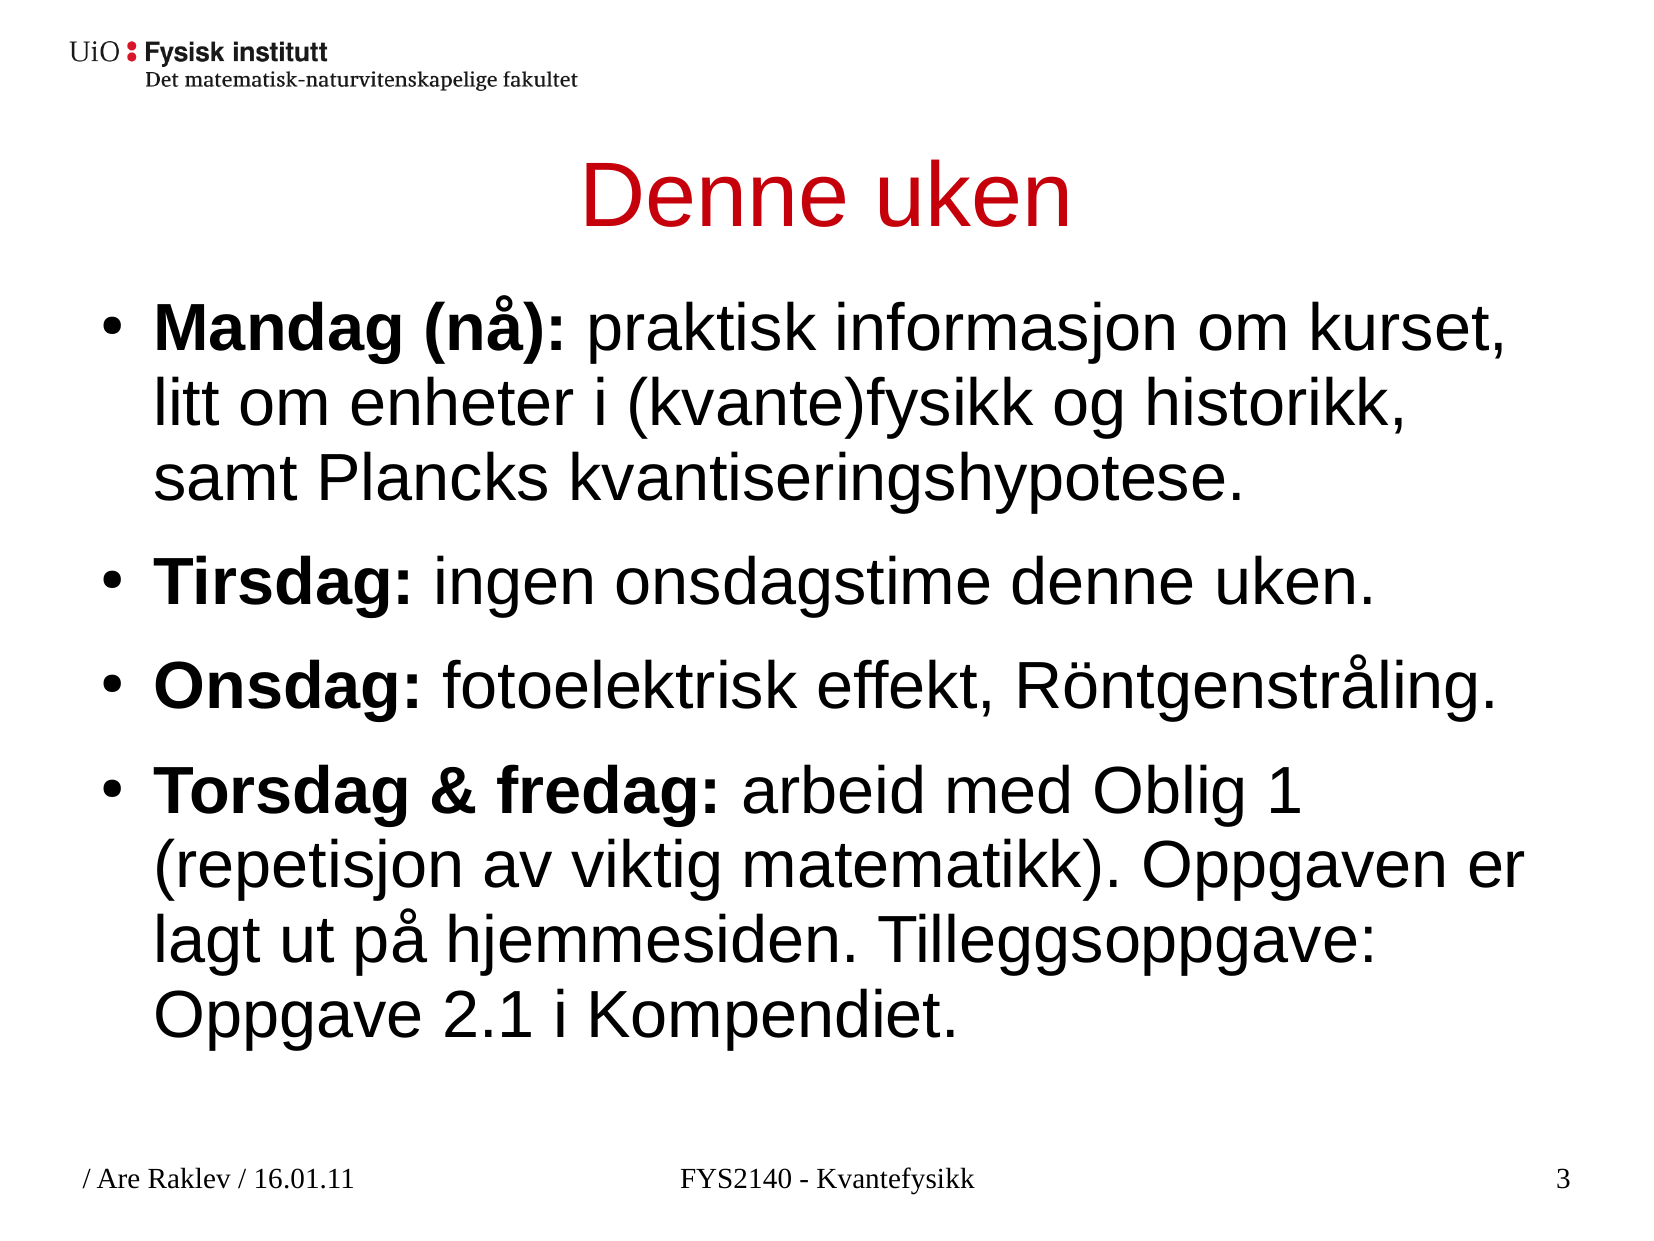

# Denne uken
Mandag (nå): praktisk informasjon om kurset, litt om enheter i (kvante)fysikk og historikk, samt Plancks kvantiseringshypotese.
Tirsdag: ingen onsdagstime denne uken.
Onsdag: fotoelektrisk effekt, Röntgenstråling.
Torsdag & fredag: arbeid med Oblig 1 (repetisjon av viktig matematikk). Oppgaven er lagt ut på hjemmesiden. Tilleggsoppgave: Oppgave 2.1 i Kompendiet.
/ Are Raklev / 16.01.11
FYS2140 - Kvantefysikk
3